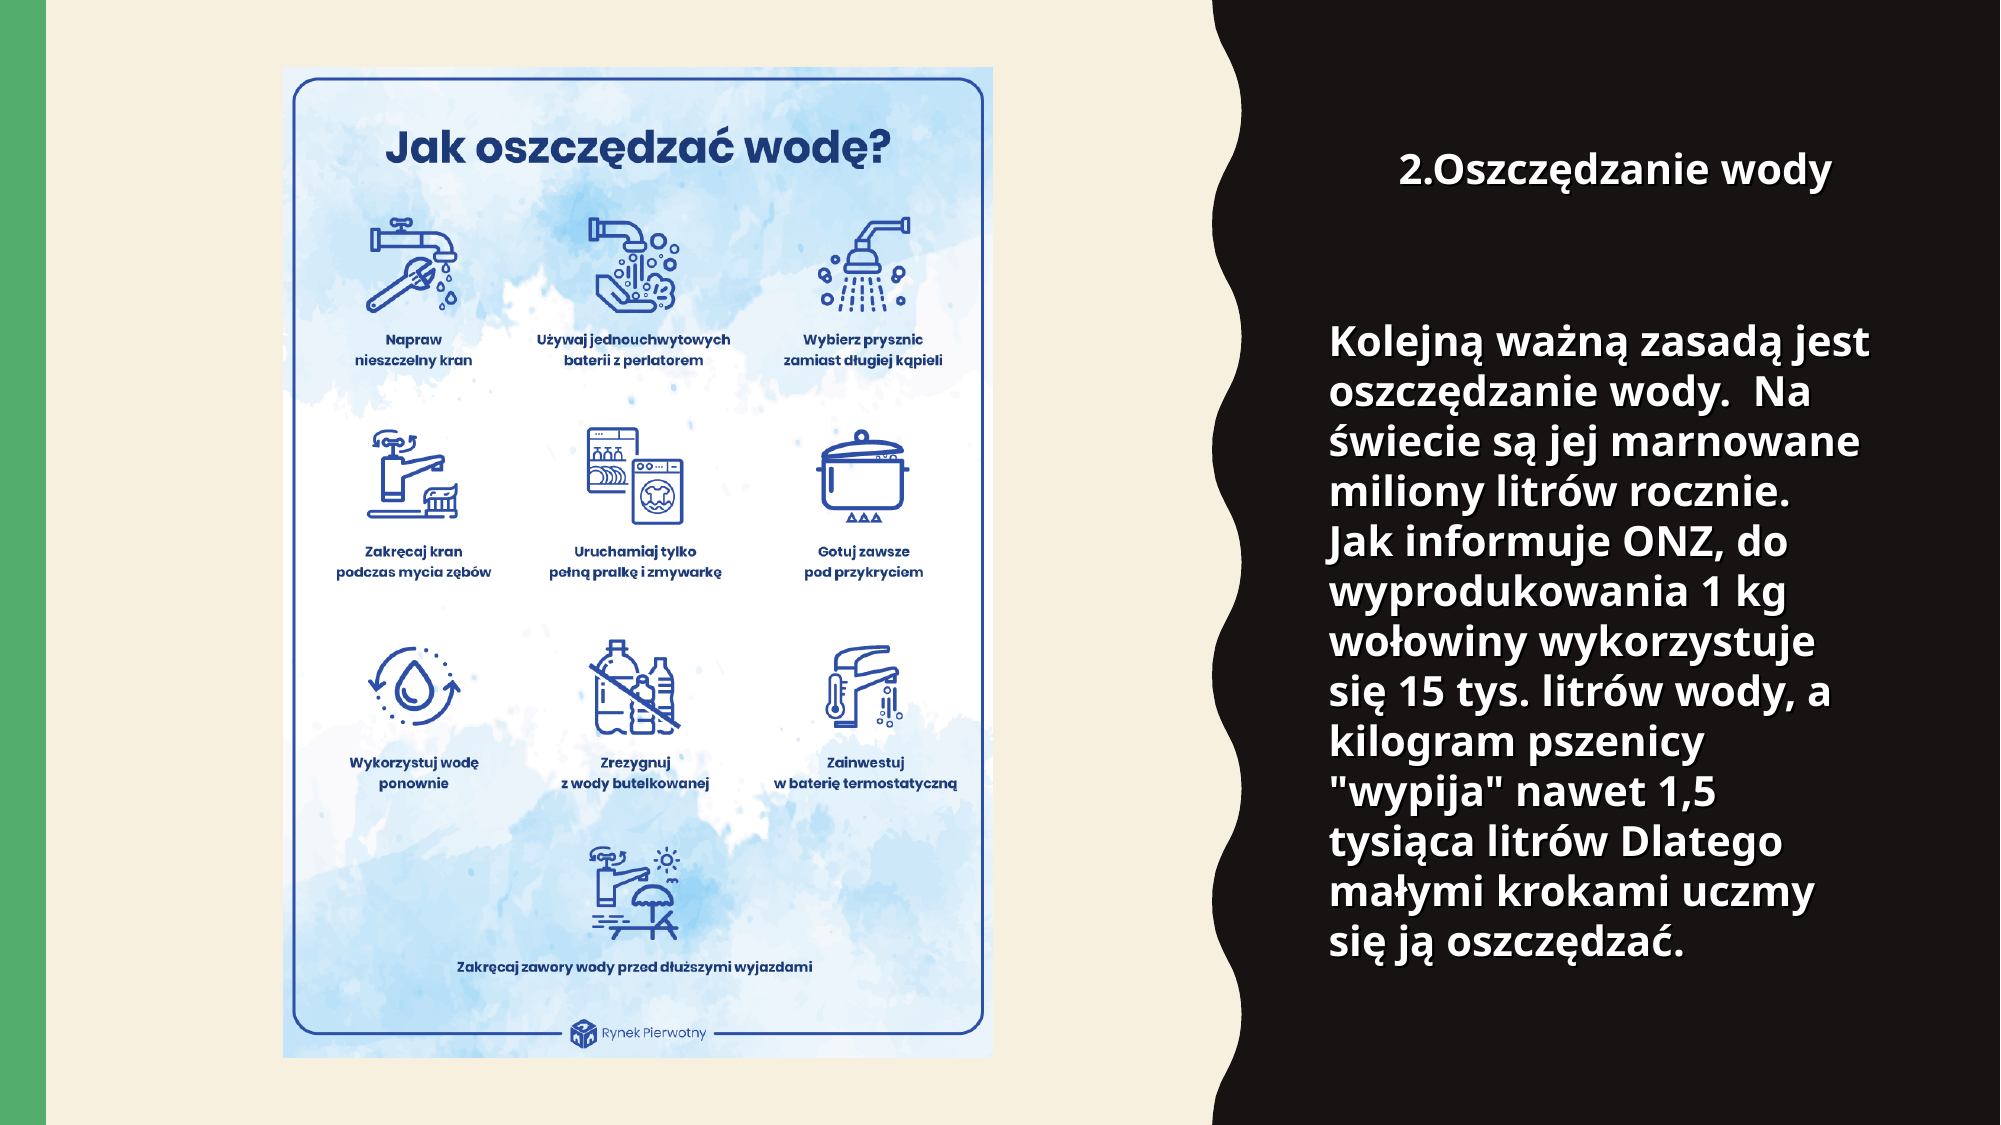

2.Oszczędzanie wody
Kolejną ważną zasadą jest oszczędzanie wody. Na świecie są jej marnowane miliony litrów rocznie. Jak informuje ONZ, do wyprodukowania 1 kg wołowiny wykorzystuje się 15 tys. litrów wody, a kilogram pszenicy "wypija" nawet 1,5 tysiąca litrów Dlatego małymi krokami uczmy się ją oszczędzać.